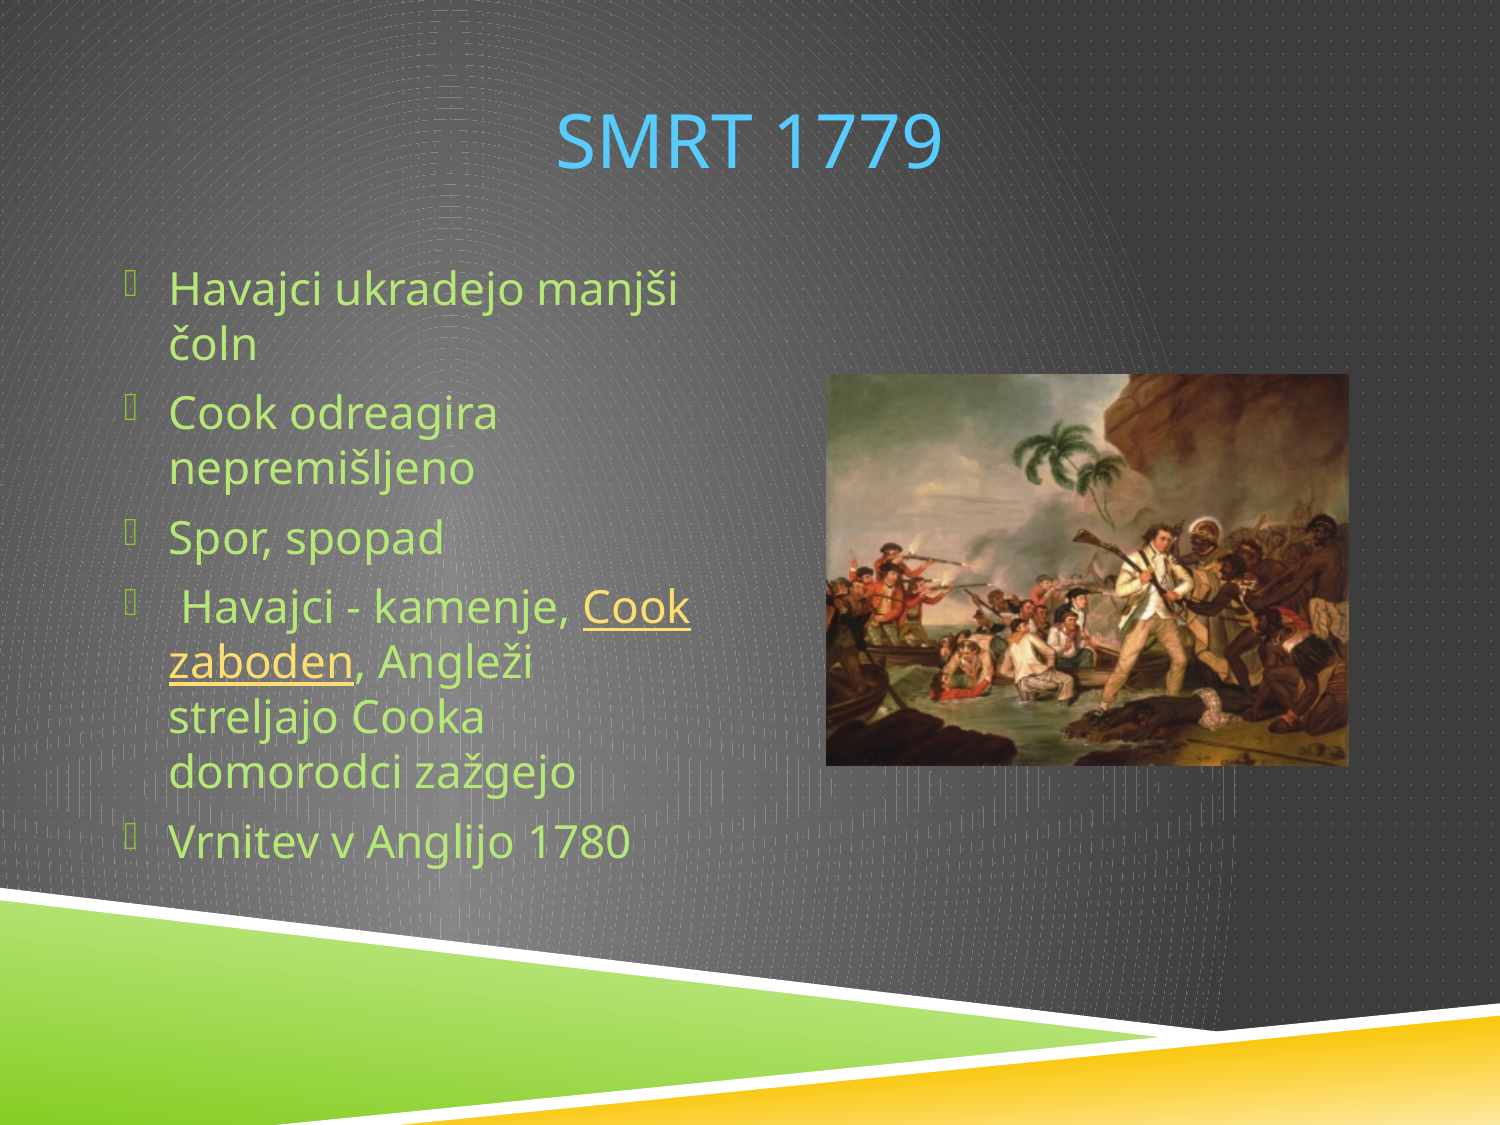

# Smrt 1779
Havajci ukradejo manjši čoln
Cook odreagira nepremišljeno
Spor, spopad
 Havajci - kamenje, Cook zaboden, Angleži streljajo Cooka domorodci zažgejo
Vrnitev v Anglijo 1780